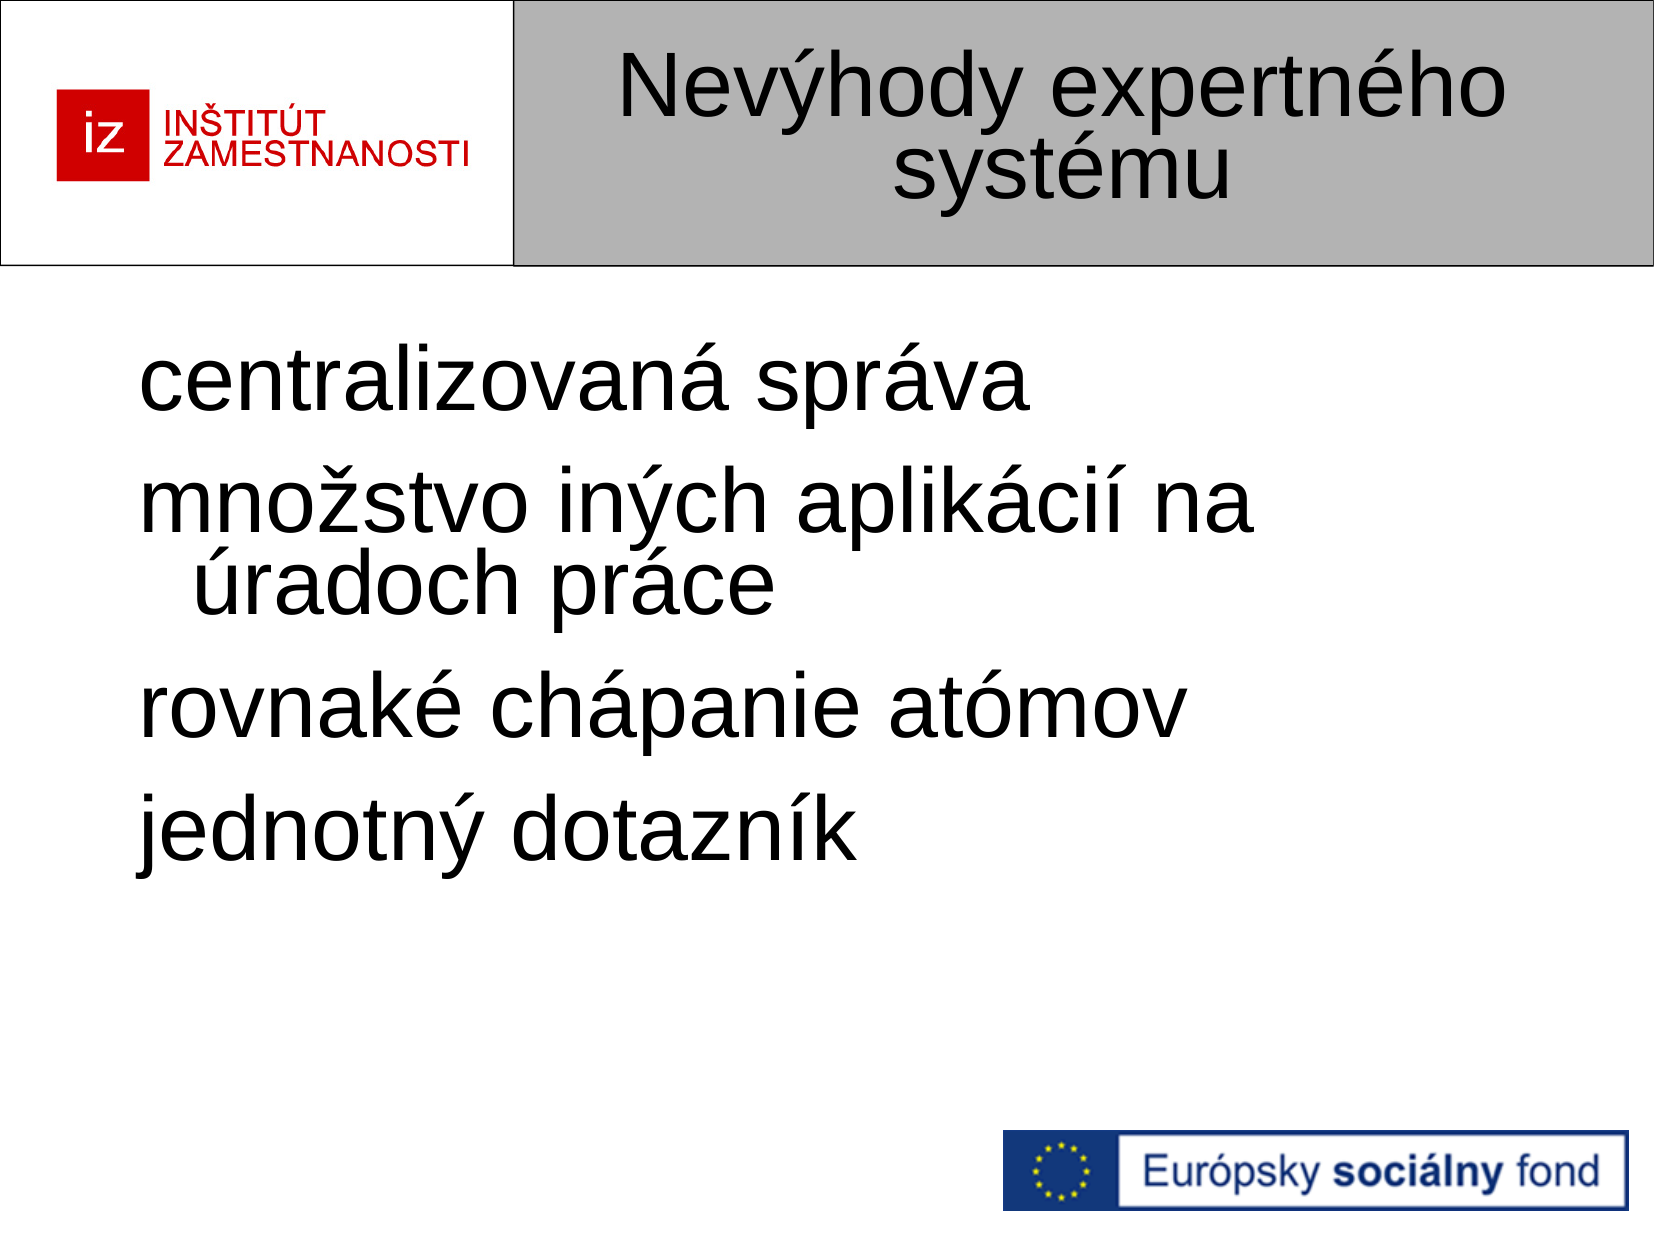

# Nevýhody expertného systému
centralizovaná správa
množstvo iných aplikácií na úradoch práce
rovnaké chápanie atómov
jednotný dotazník